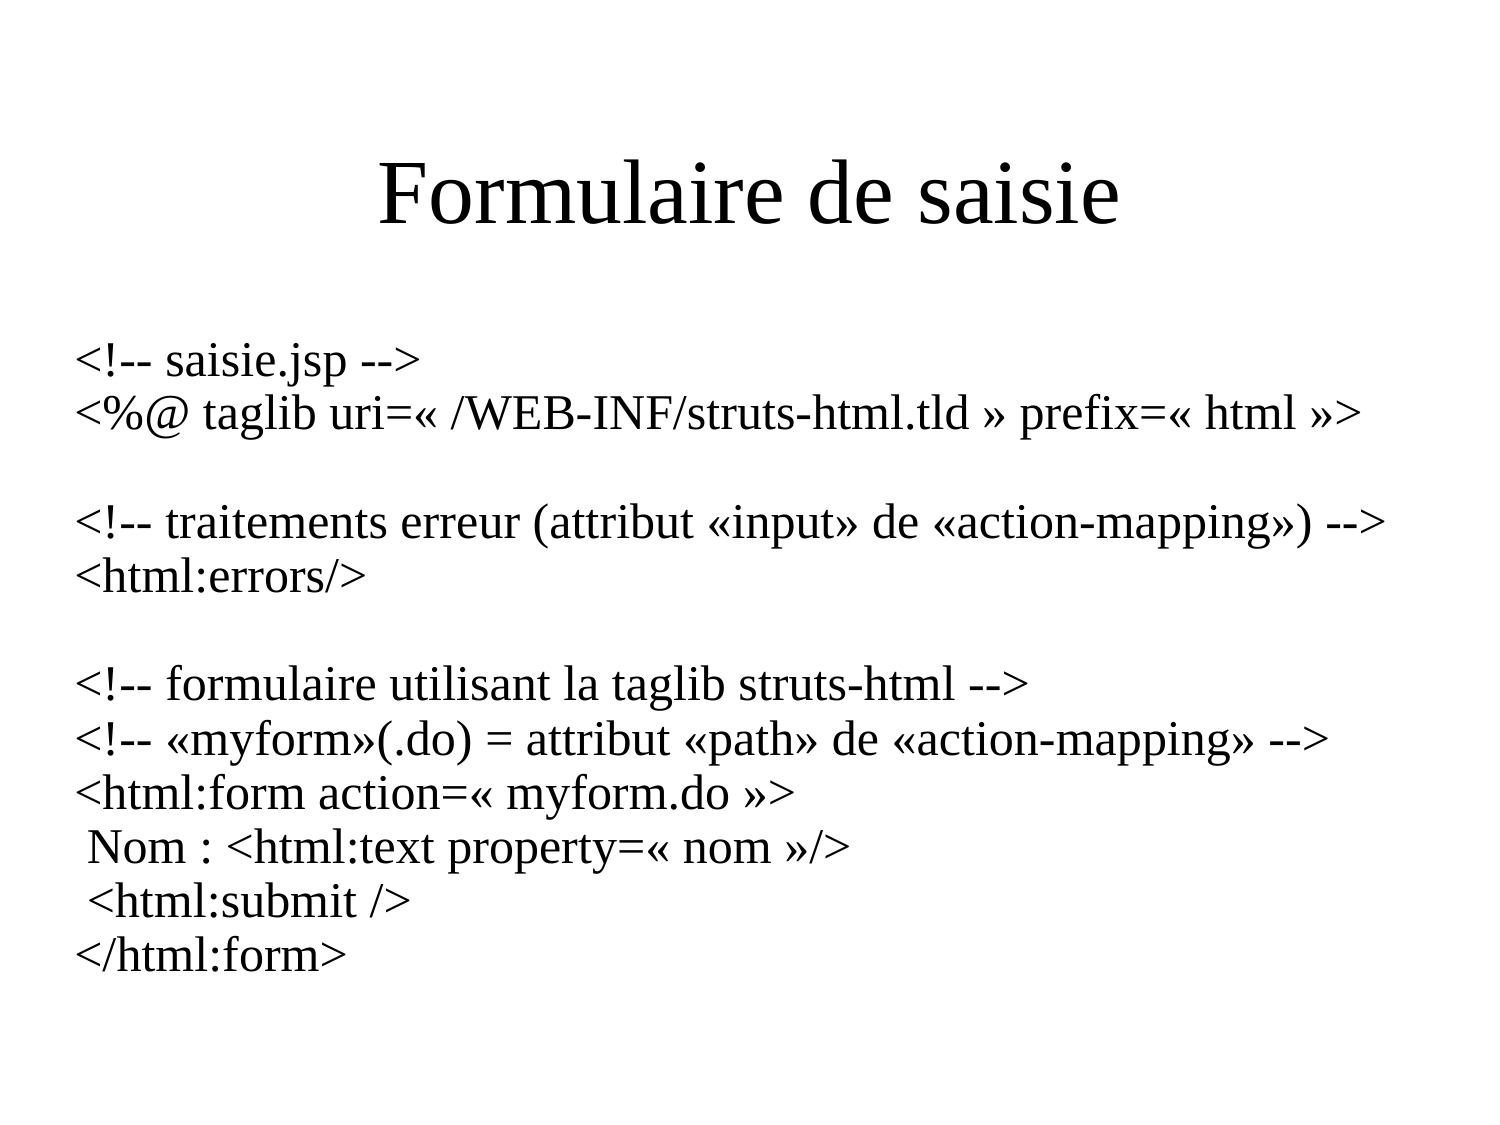

Formulaire de saisie
<!-- saisie.jsp -->
<%@ taglib uri=« /WEB-INF/struts-html.tld » prefix=« html »>
<!-- traitements erreur (attribut «input» de «action-mapping») -->
<html:errors/>
<!-- formulaire utilisant la taglib struts-html -->
<!-- «myform»(.do) = attribut «path» de «action-mapping» -->
<html:form action=« myform.do »>
 Nom : <html:text property=« nom »/>
 <html:submit />
</html:form>